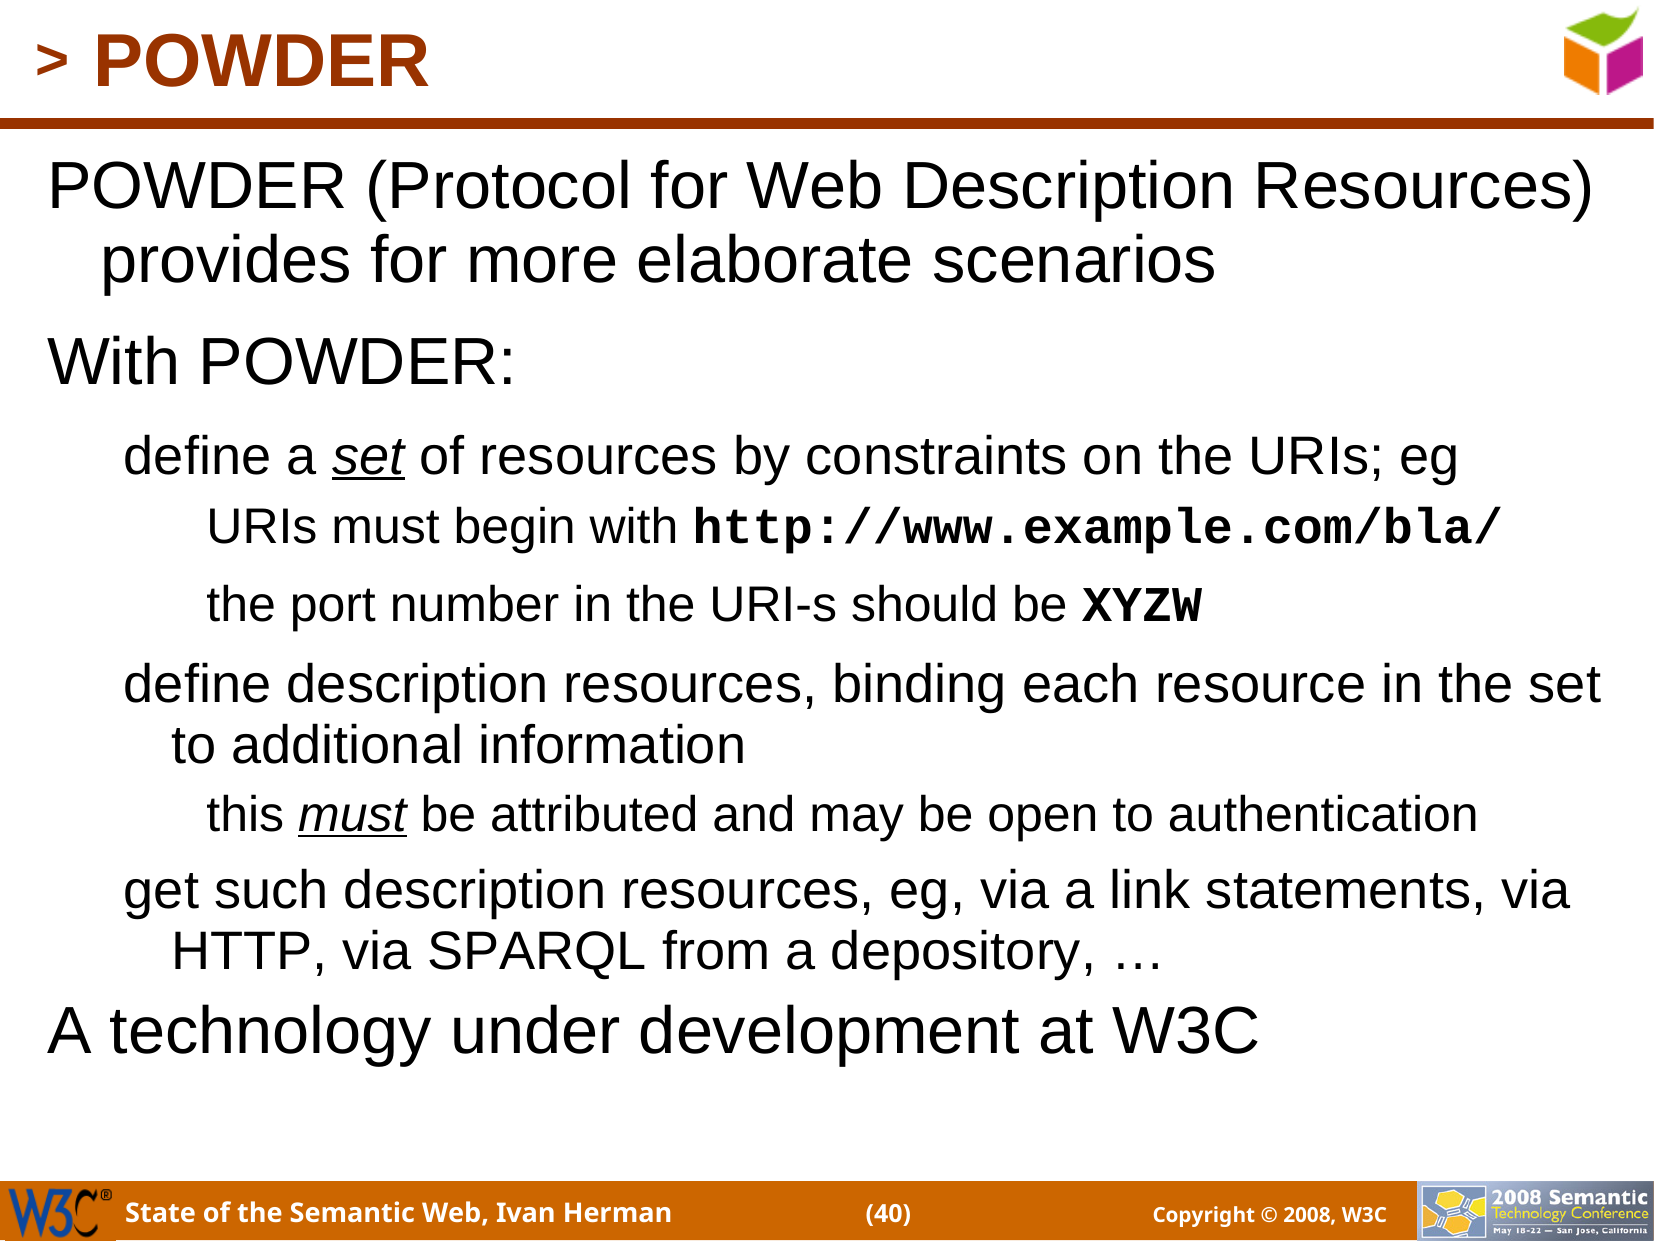

# POWDER
POWDER (Protocol for Web Description Resources) provides for more elaborate scenarios
With POWDER:
define a set of resources by constraints on the URIs; eg
URIs must begin with http://www.example.com/bla/
the port number in the URI-s should be XYZW
define description resources, binding each resource in the set to additional information
this must be attributed and may be open to authentication
get such description resources, eg, via a link statements, via HTTP, via SPARQL from a depository, …
A technology under development at W3C